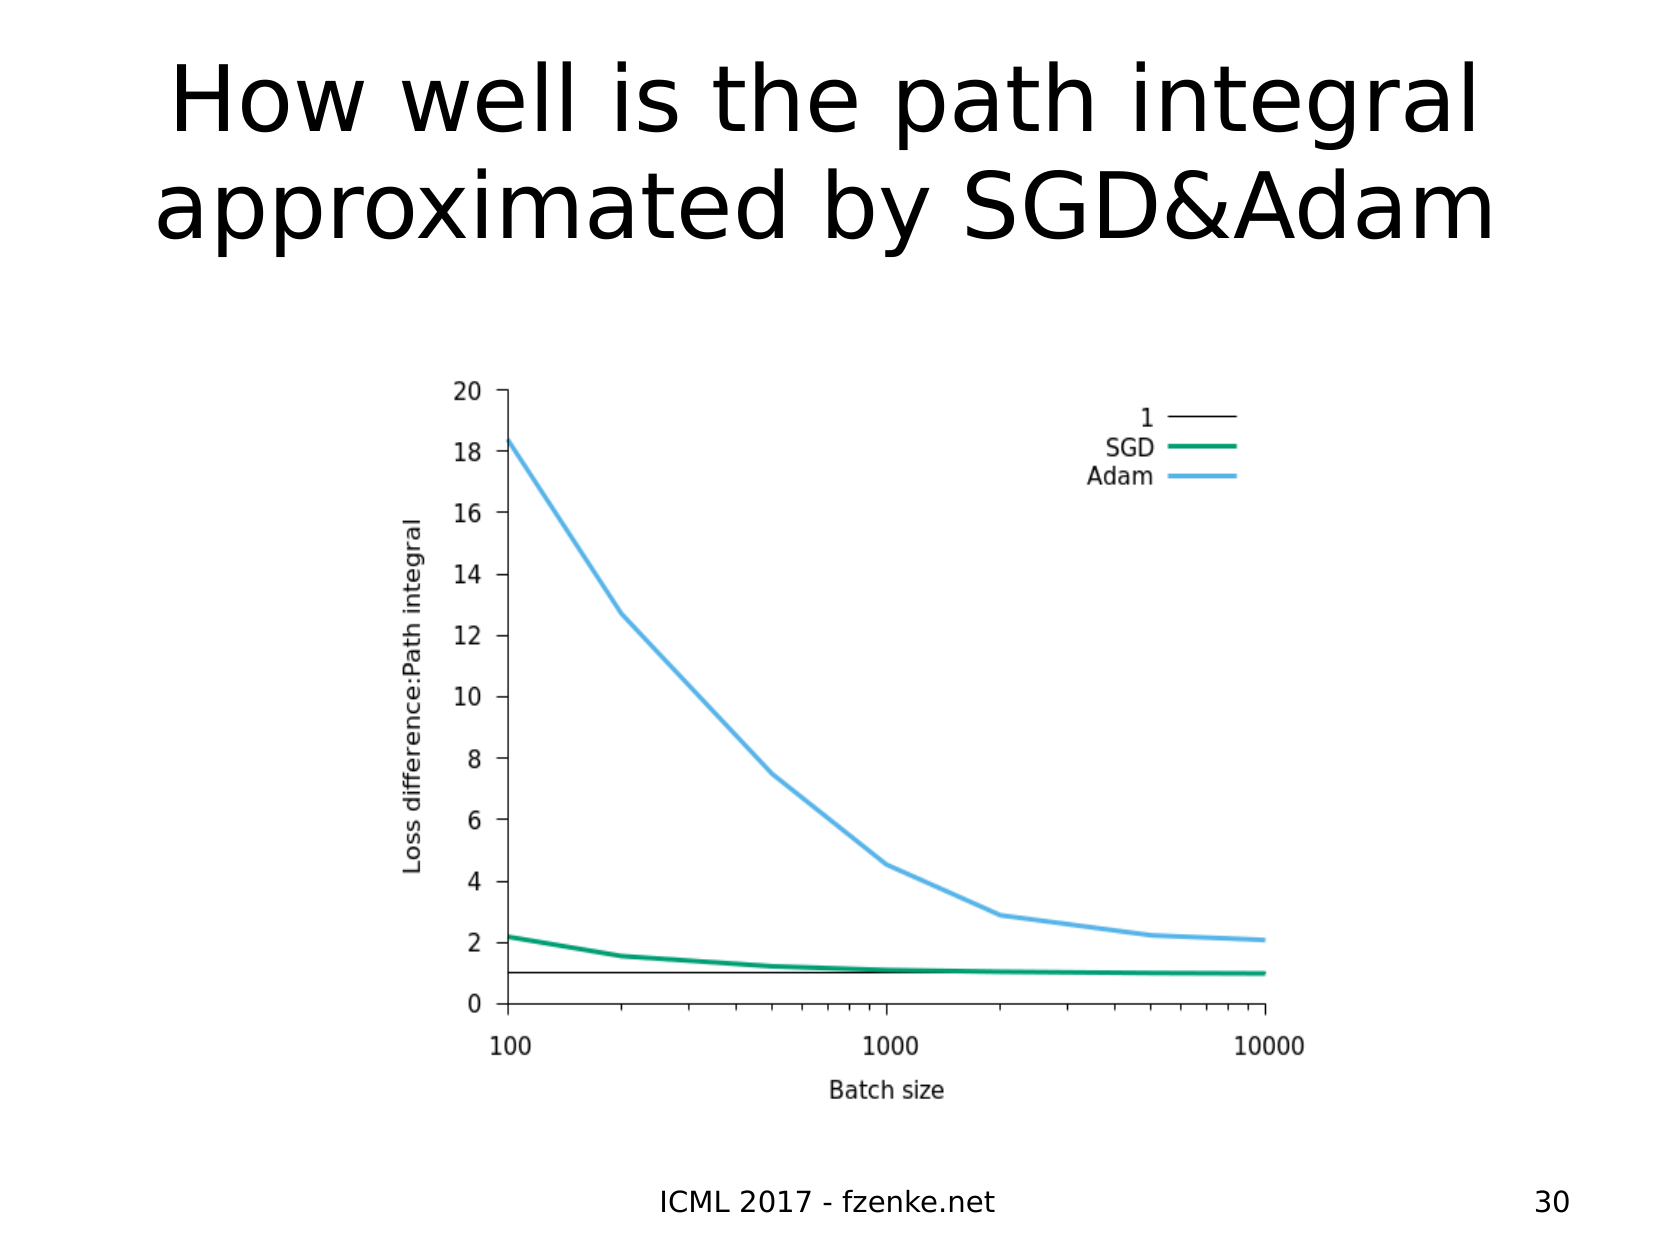

# How well is the path integral approximated by SGD&Adam
ICML 2017 - fzenke.net
30